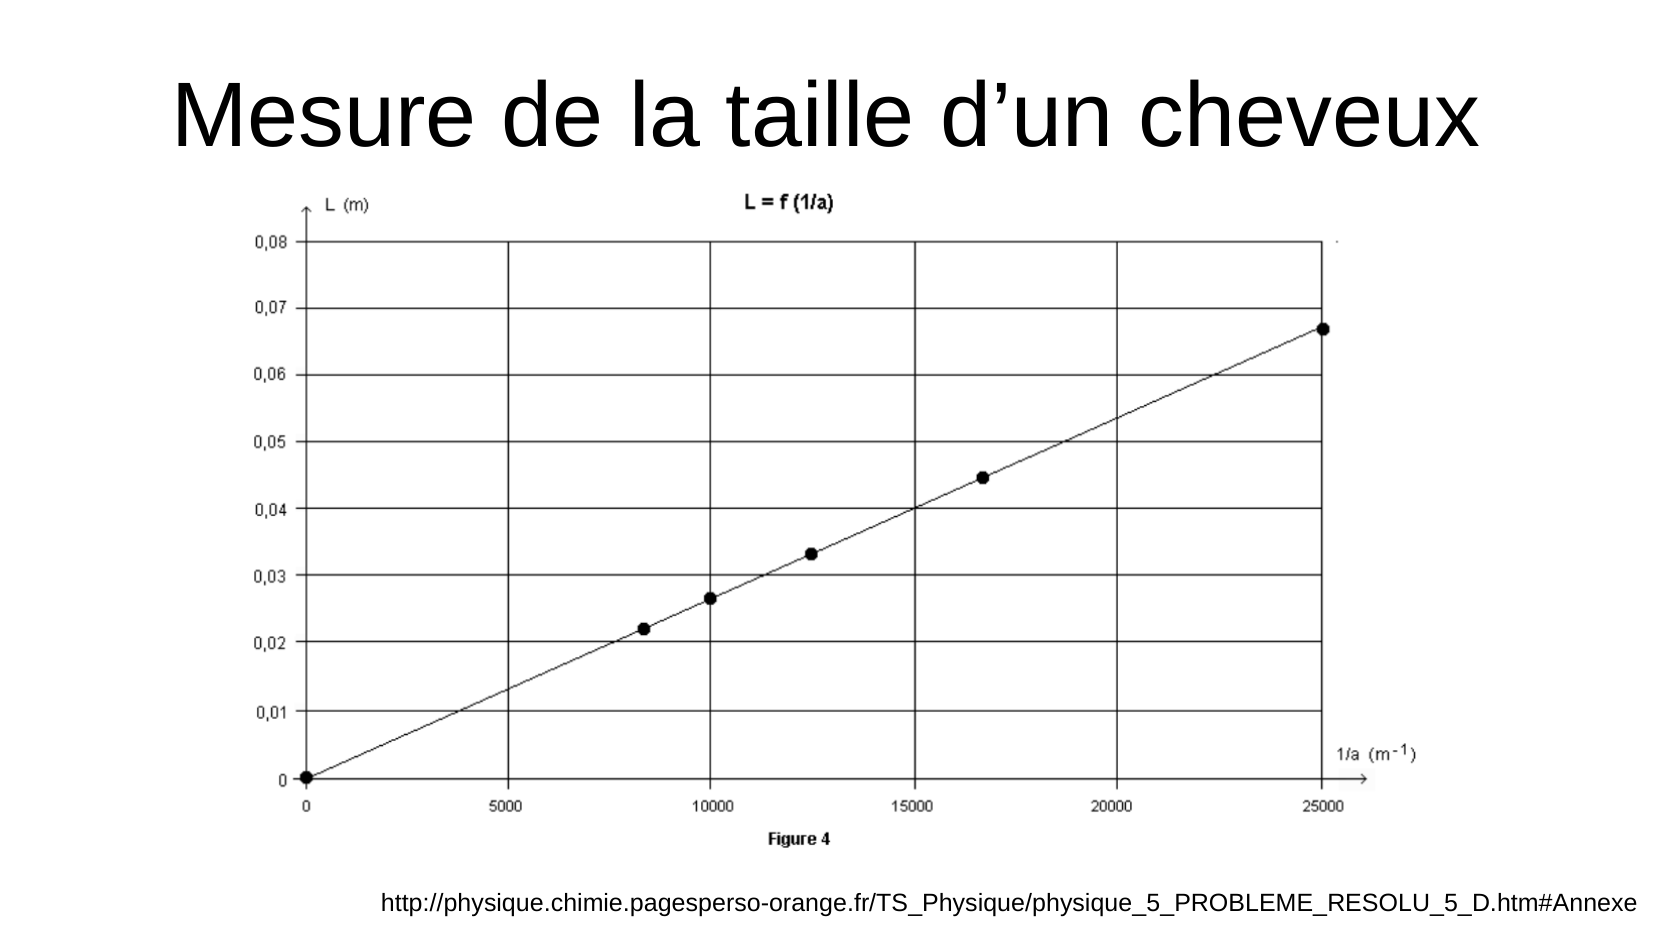

# Mesure de la taille d’un cheveux
http://physique.chimie.pagesperso-orange.fr/TS_Physique/physique_5_PROBLEME_RESOLU_5_D.htm#Annexe